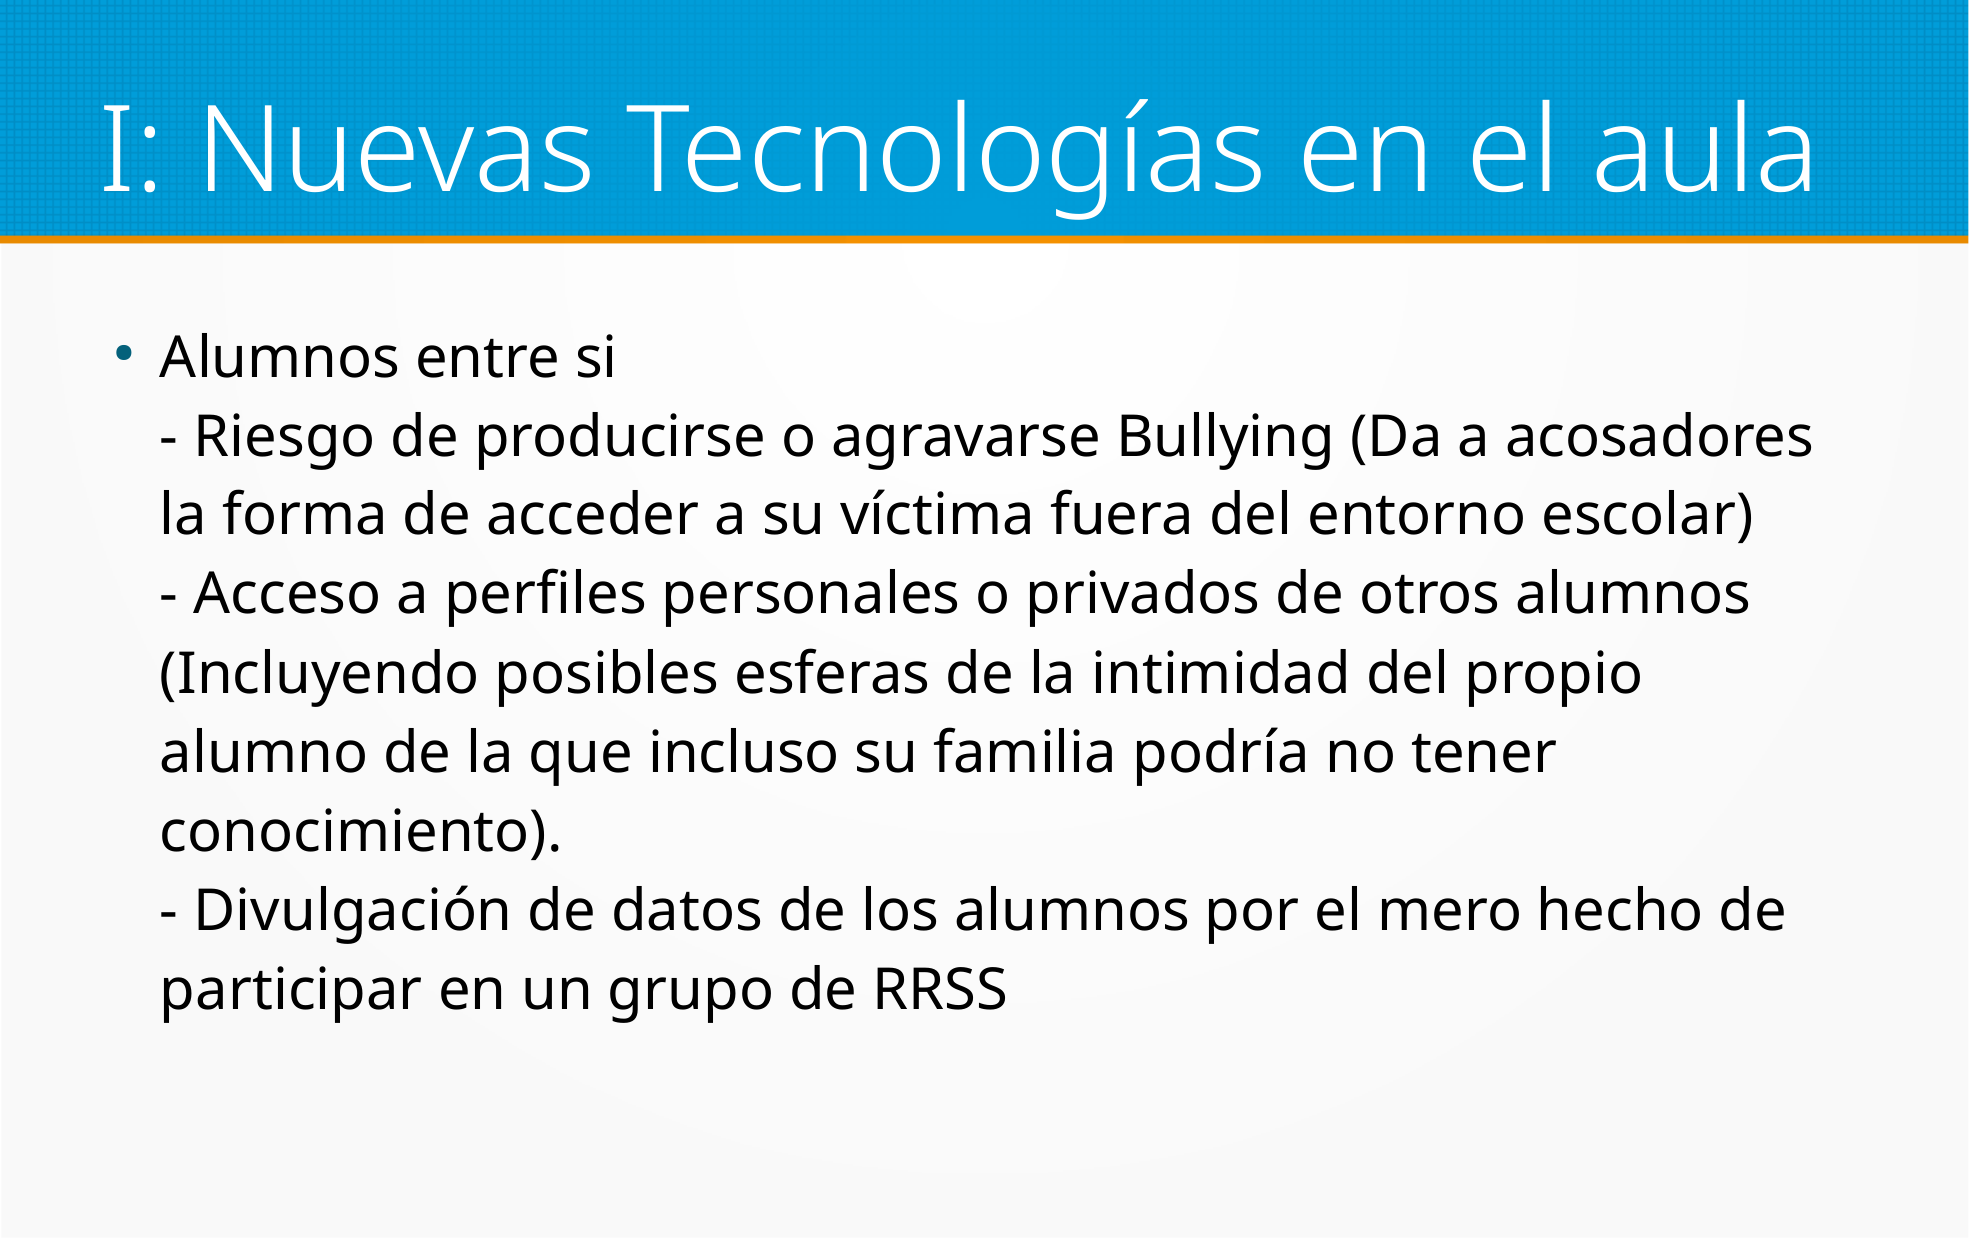

# I: Nuevas Tecnologías en el aula
Alumnos entre si
- Riesgo de producirse o agravarse Bullying (Da a acosadores la forma de acceder a su víctima fuera del entorno escolar)
- Acceso a perfiles personales o privados de otros alumnos (Incluyendo posibles esferas de la intimidad del propio alumno de la que incluso su familia podría no tener conocimiento).
- Divulgación de datos de los alumnos por el mero hecho de participar en un grupo de RRSS